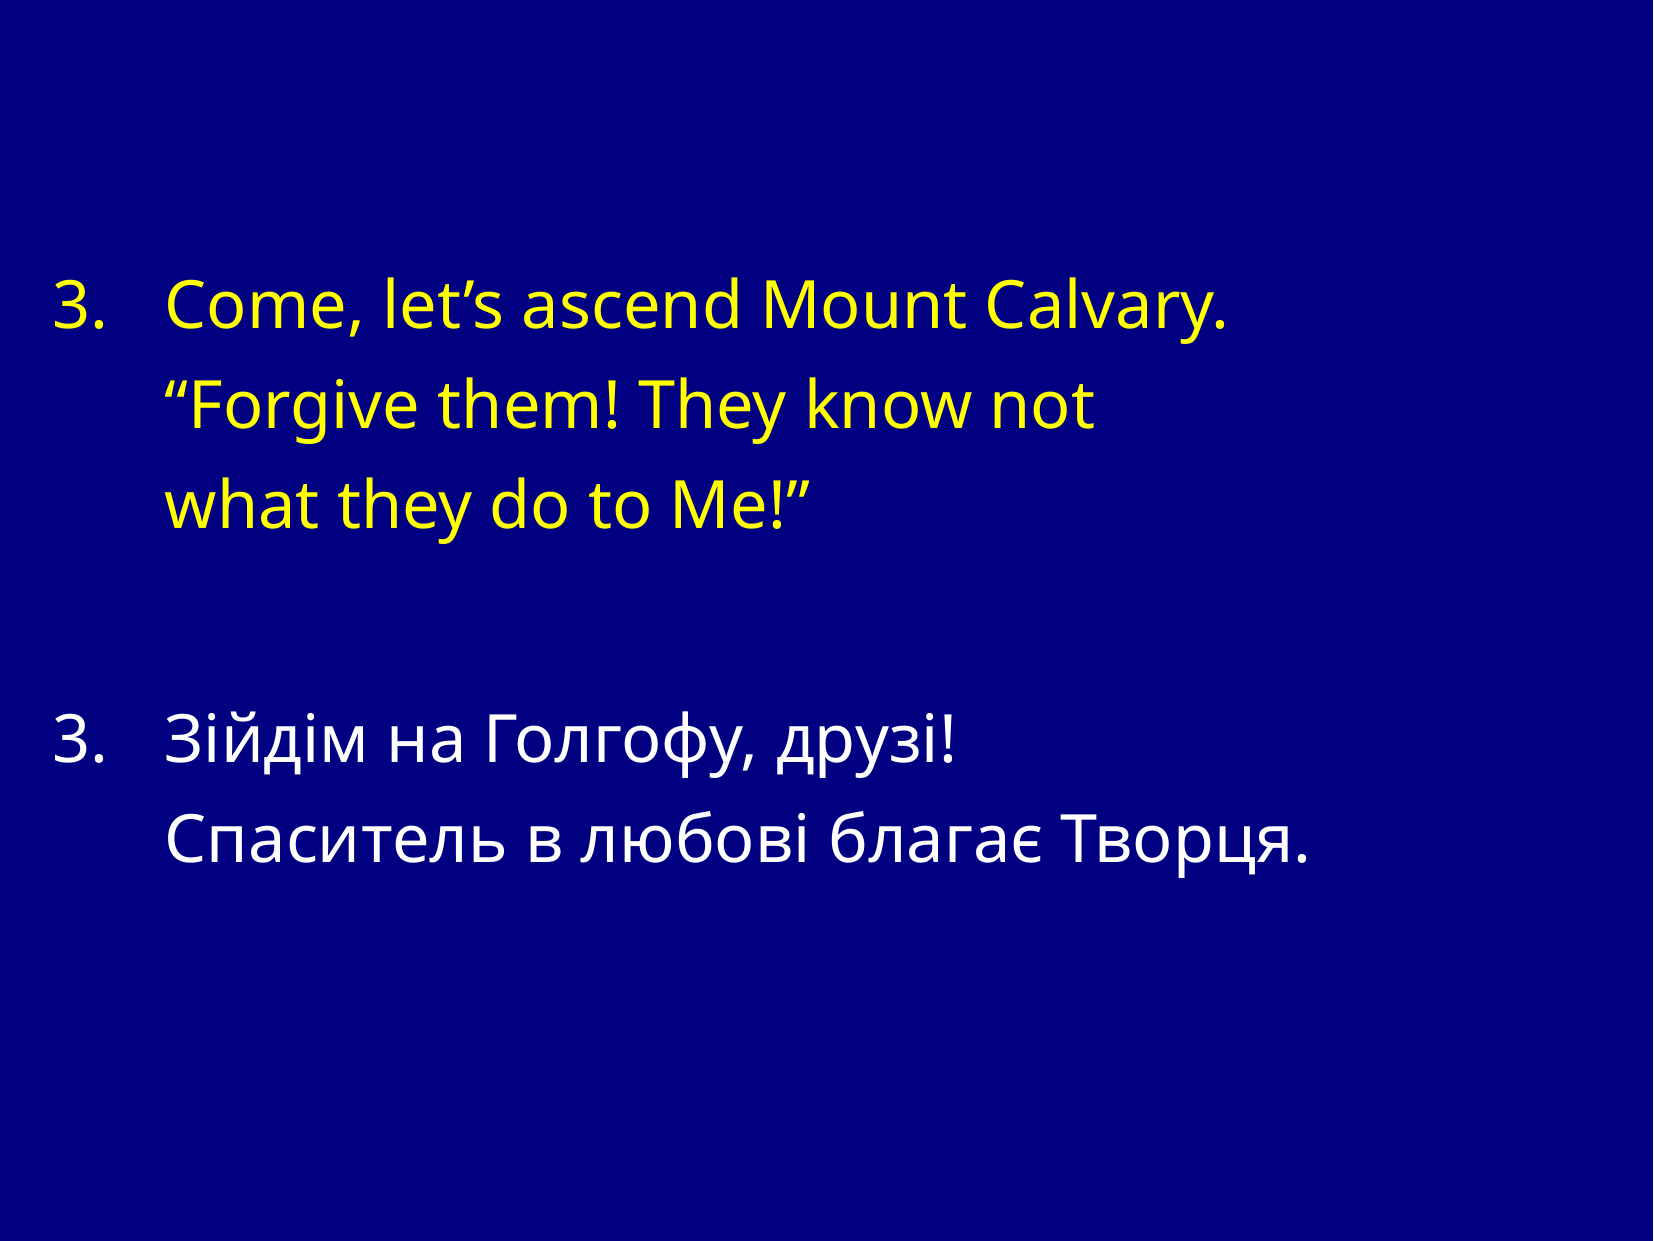

3.	Come, let’s ascend Mount Calvary.
	“Forgive them! They know not
	what they do to Me!”
3.	Зійдім на Голгофу, друзі!
	Спаситель в любові благає Творця.